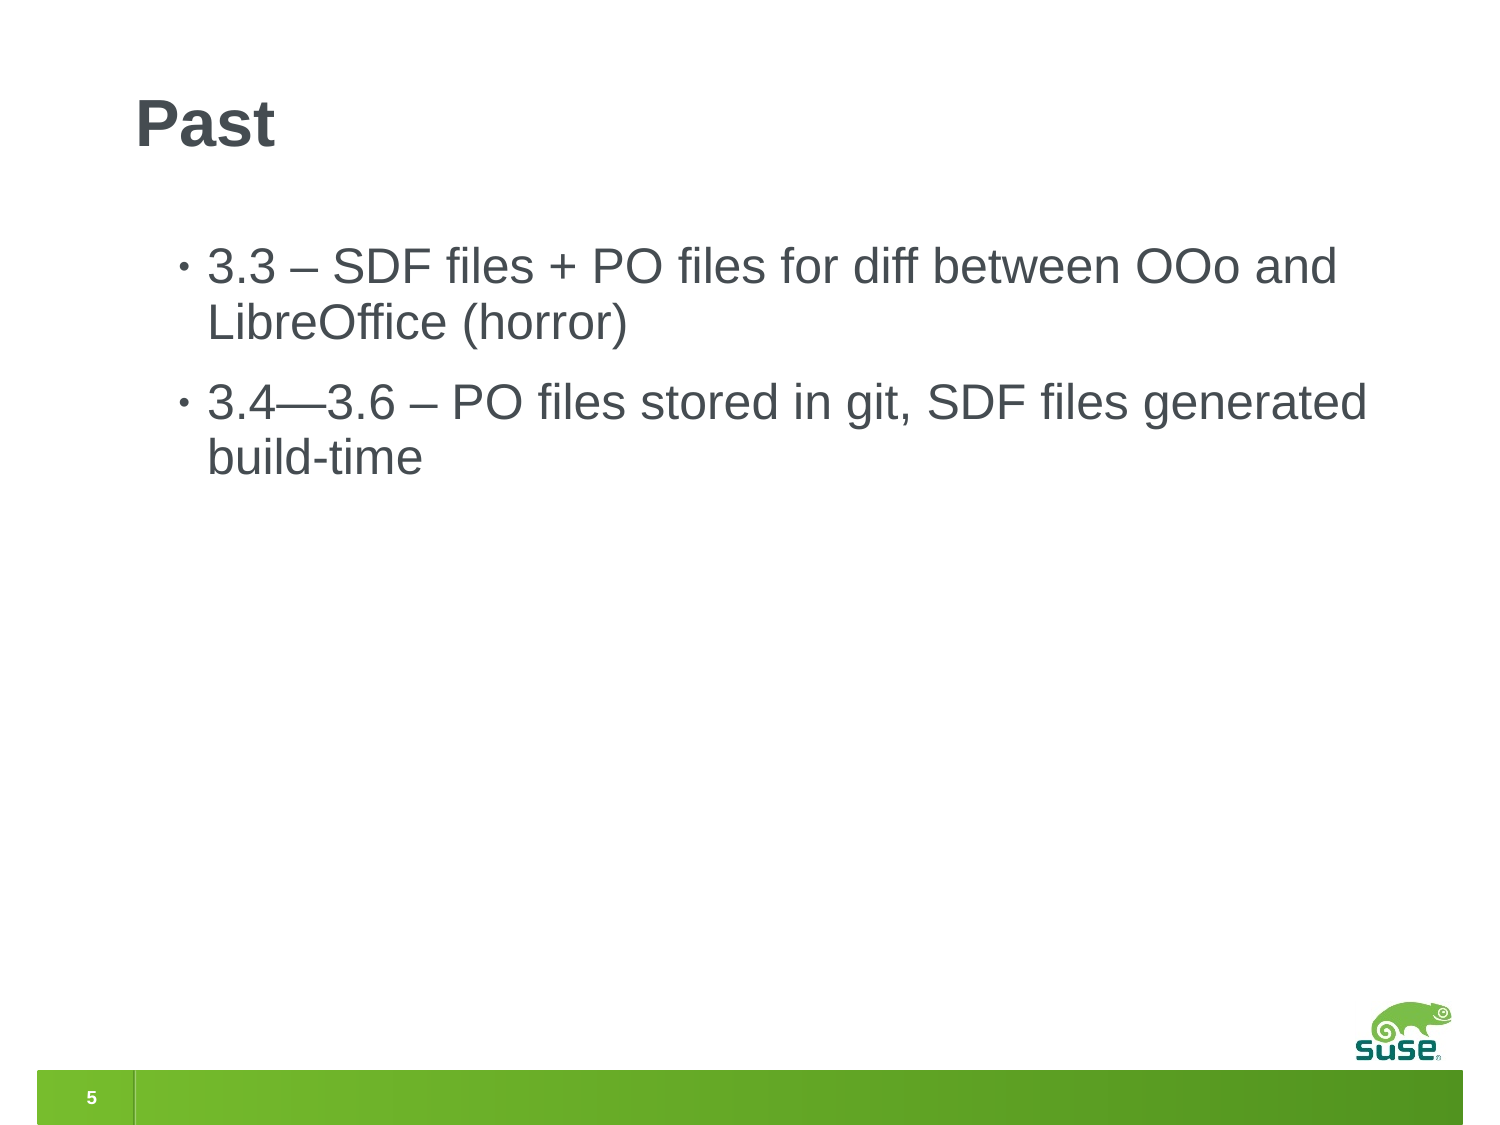

# Past
3.3 – SDF files + PO files for diff between OOo and LibreOffice (horror)
3.4—3.6 – PO files stored in git, SDF files generated build-time